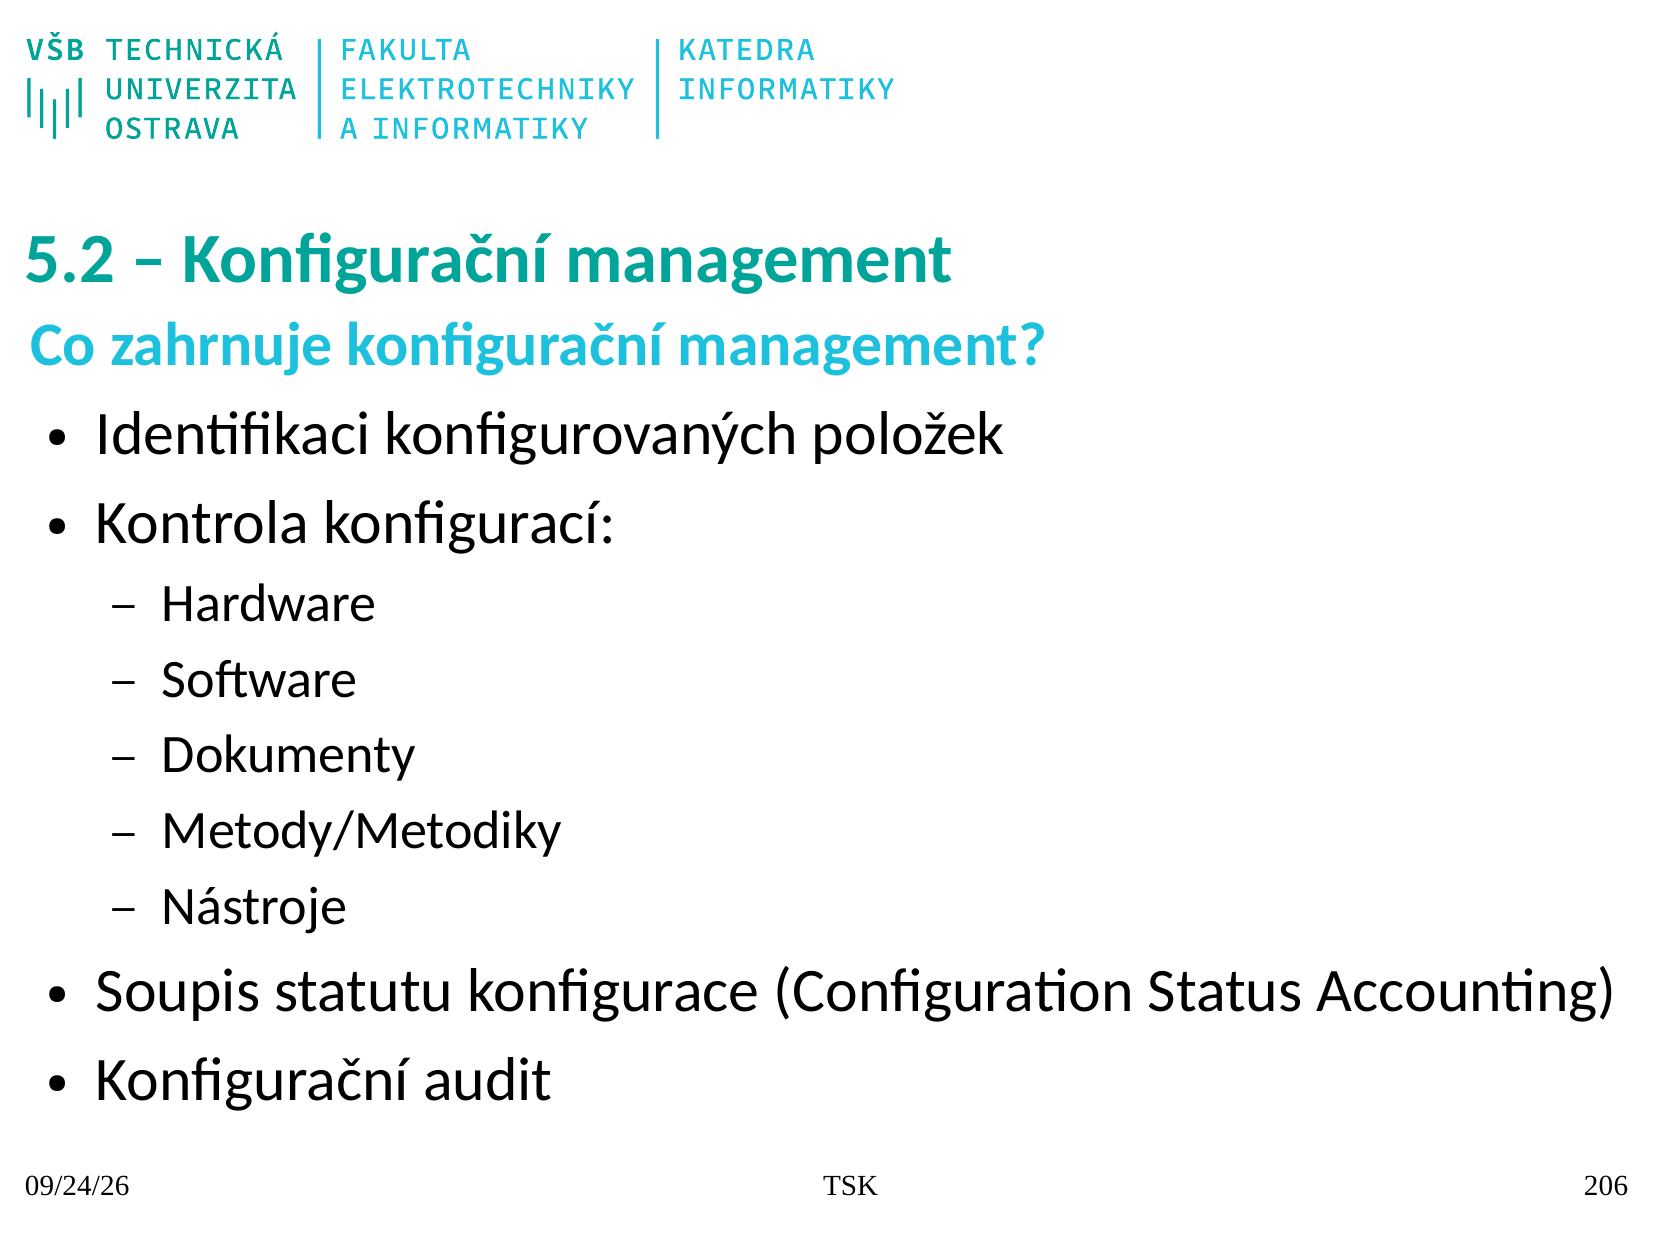

# 5.2 – Konfigurační management
Co zahrnuje konfigurační management?
Identifikaci konfigurovaných položek
Kontrola konfigurací:
Hardware
Software
Dokumenty
Metody/Metodiky
Nástroje
Soupis statutu konfigurace (Configuration Status Accounting)
Konfigurační audit
TSK
206